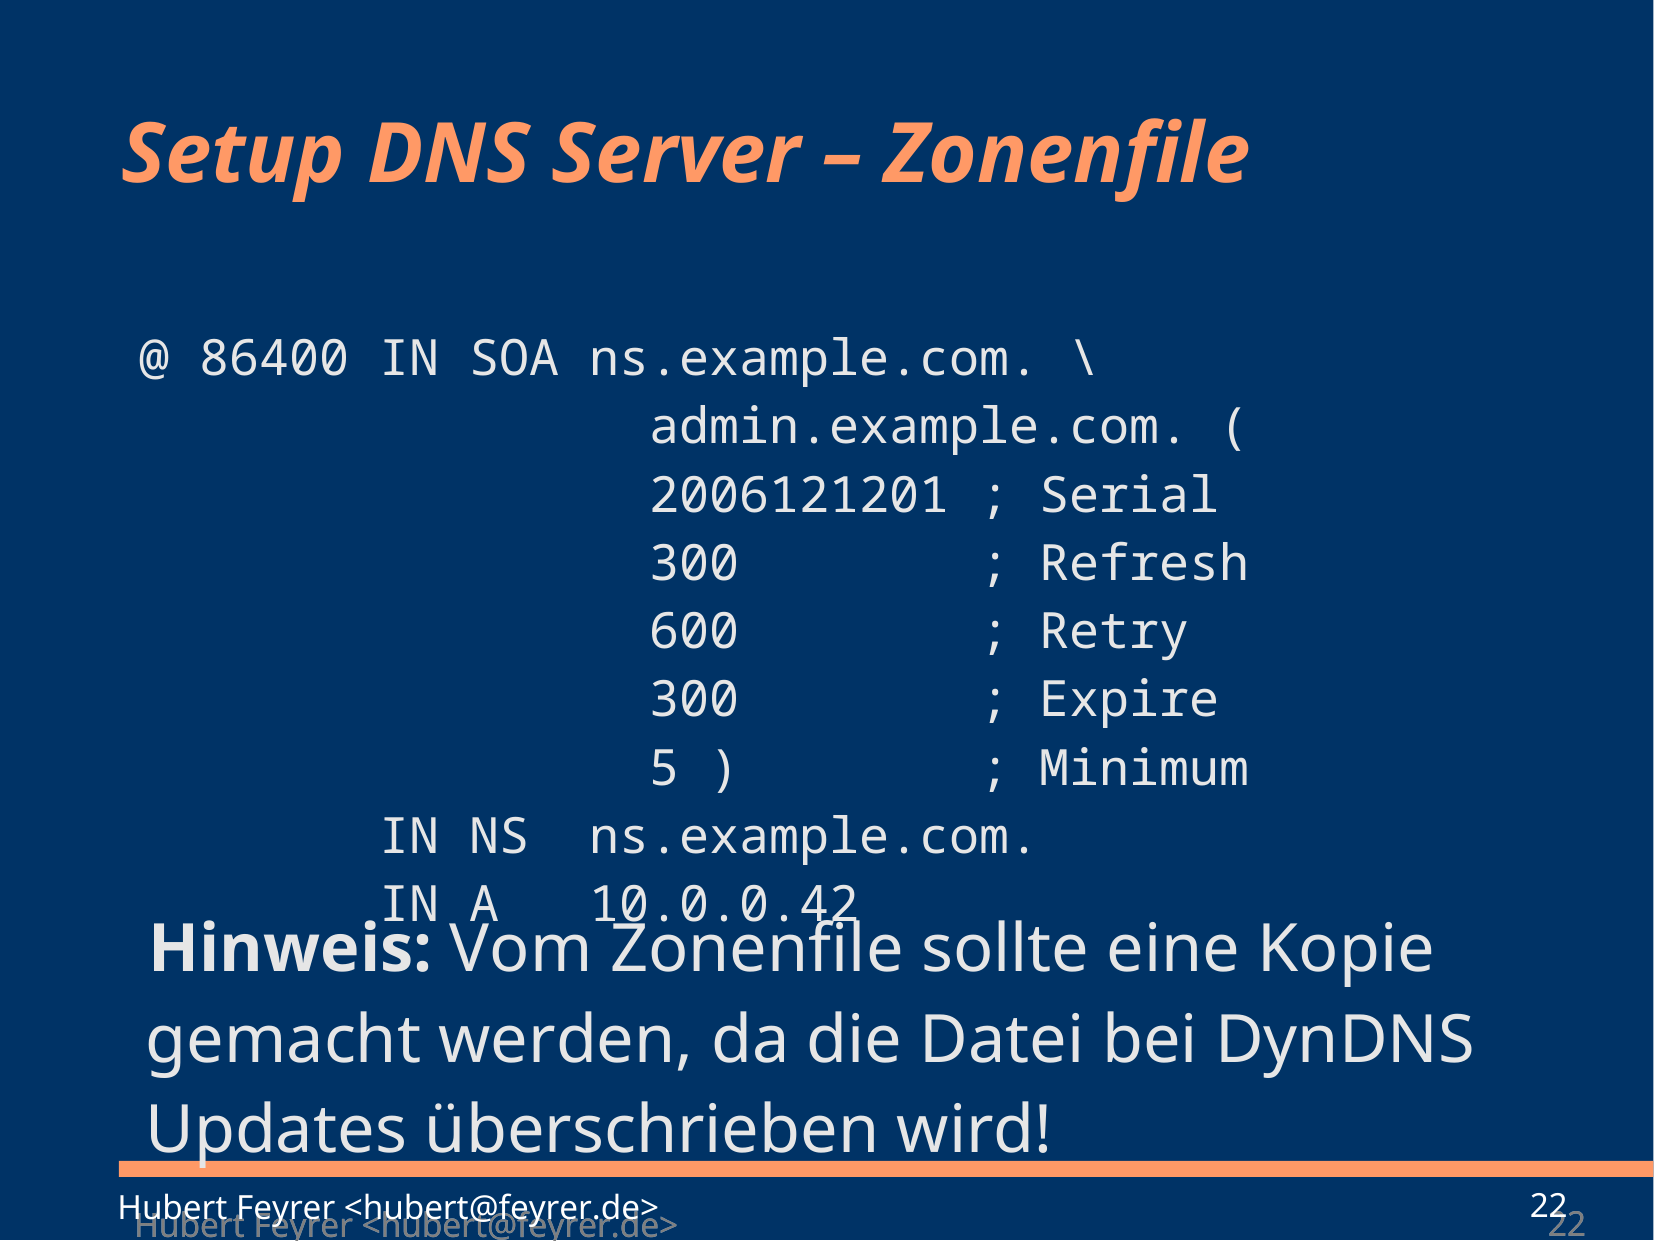

# Setup DNS Server – Zonenfile
@ 86400 IN SOA ns.example.com. \
 admin.example.com. (
 2006121201 ; Serial
 300 ; Refresh
 600 ; Retry
 300 ; Expire
 5 ) ; Minimum
 IN NS ns.example.com.
 IN A 10.0.0.42
Hinweis: Vom Zonenfile sollte eine Kopie gemacht werden, da die Datei bei DynDNS
Updates überschrieben wird!